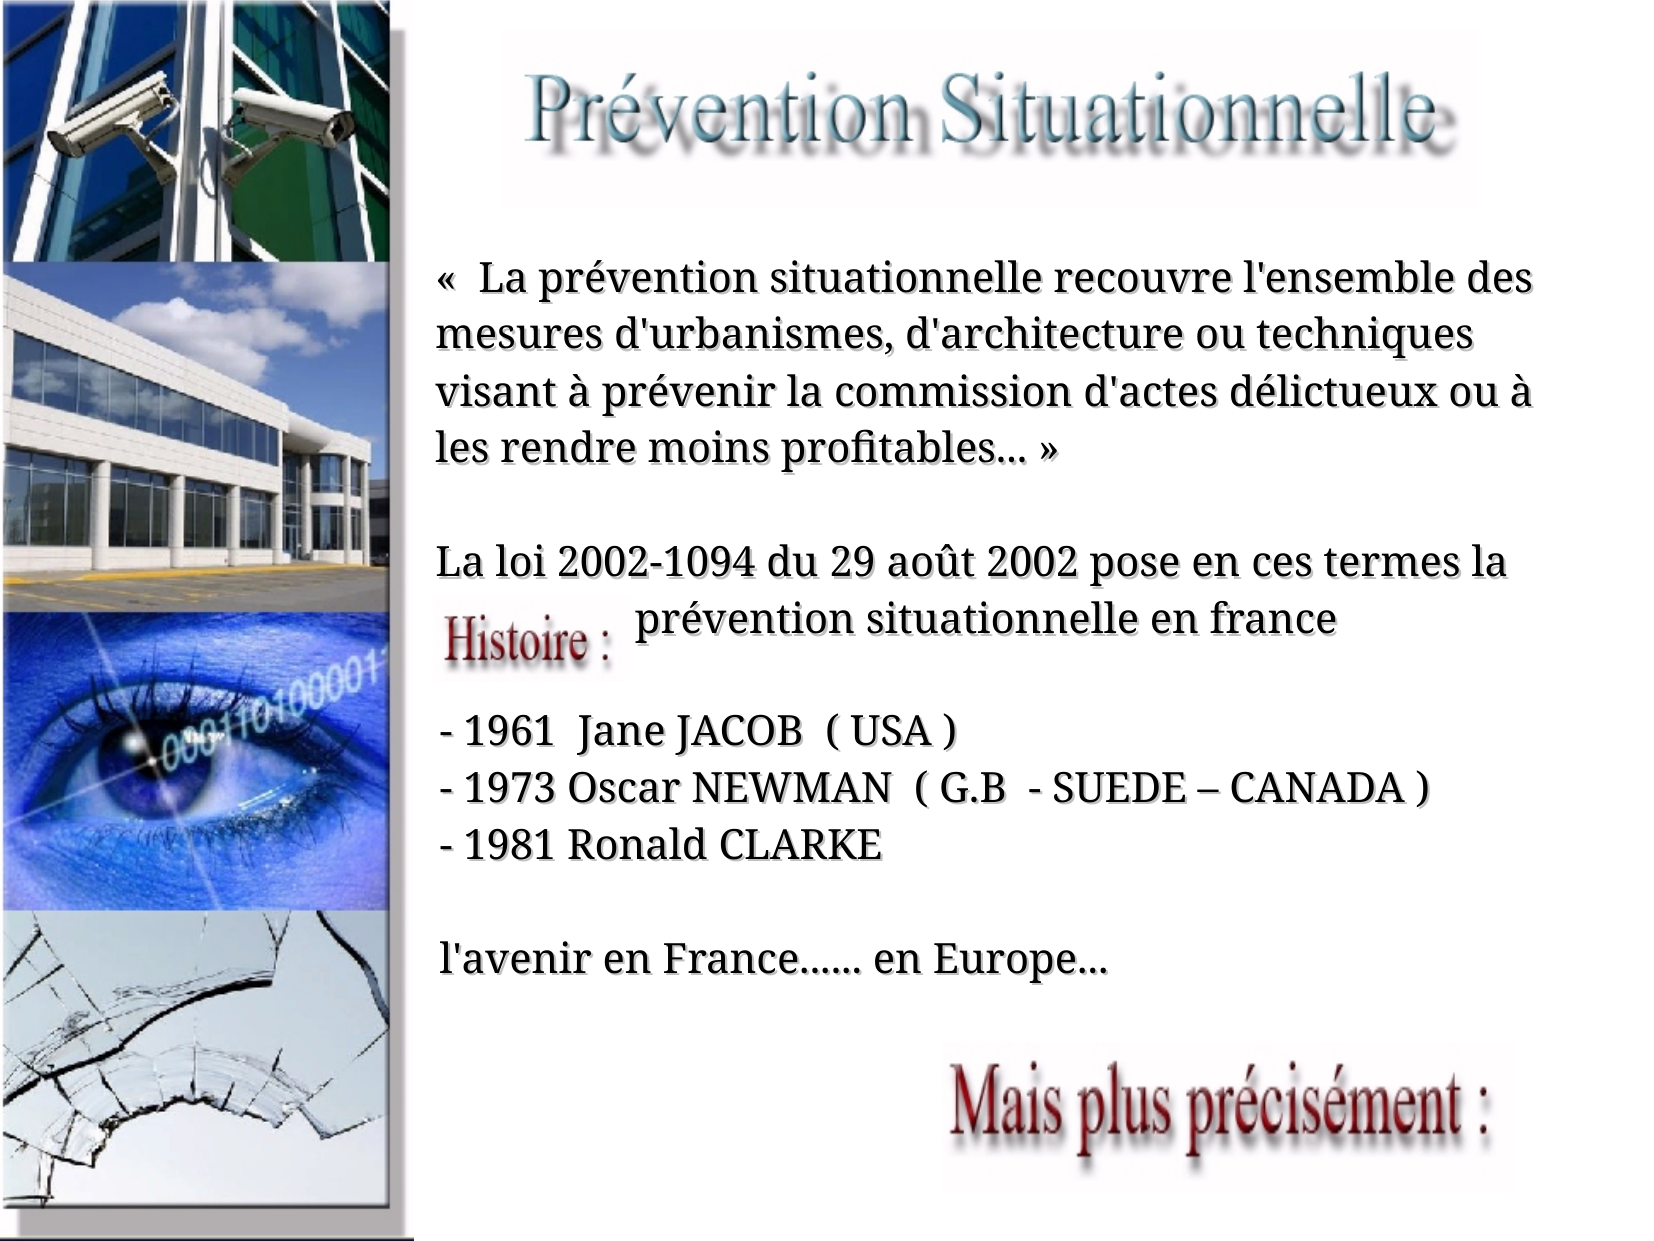

«  La prévention situationnelle recouvre l'ensemble des mesures d'urbanismes, d'architecture ou techniques visant à prévenir la commission d'actes délictueux ou à les rendre moins profitables... »
La loi 2002-1094 du 29 août 2002 pose en ces termes la notion de prévention situationnelle en france
- 1961 Jane JACOB ( USA )
- 1973 Oscar NEWMAN ( G.B - SUEDE – CANADA )
- 1981 Ronald CLARKE
l'avenir en France...... en Europe...